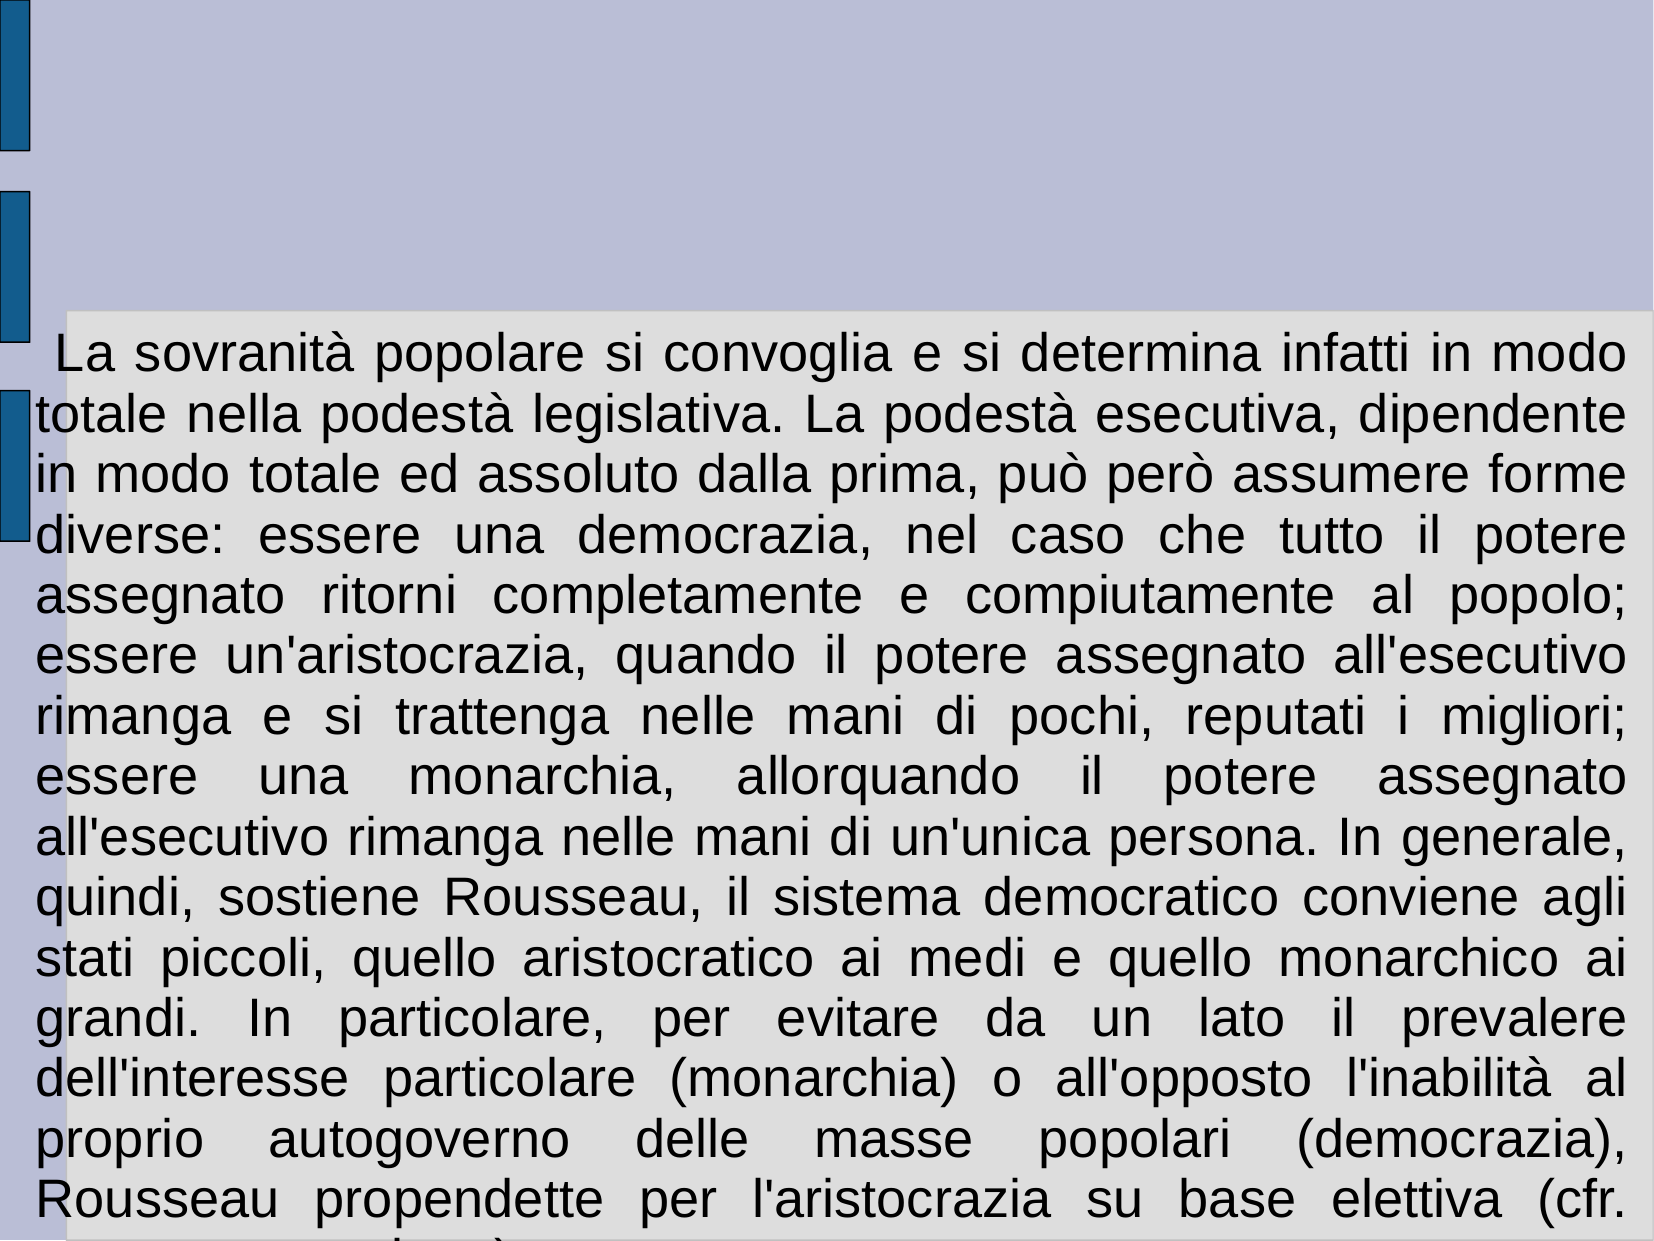

#
 La sovranità popolare si convoglia e si determina infatti in modo totale nella podestà legislativa. La podestà esecutiva, dipendente in modo totale ed assoluto dalla prima, può però assumere forme diverse: essere una democrazia, nel caso che tutto il potere assegnato ritorni completamente e compiutamente al popolo; essere un'aristocrazia, quando il potere assegnato all'esecutivo rimanga e si trattenga nelle mani di pochi, reputati i migliori; essere una monarchia, allorquando il potere assegnato all'esecutivo rimanga nelle mani di un'unica persona. In generale, quindi, sostiene Rousseau, il sistema democratico conviene agli stati piccoli, quello aristocratico ai medi e quello monarchico ai grandi. In particolare, per evitare da un lato il prevalere dell'interesse particolare (monarchia) o all'opposto l'inabilità al proprio autogoverno delle masse popolari (democrazia), Rousseau propendette per l'aristocrazia su base elettiva (cfr. governo veneziano).